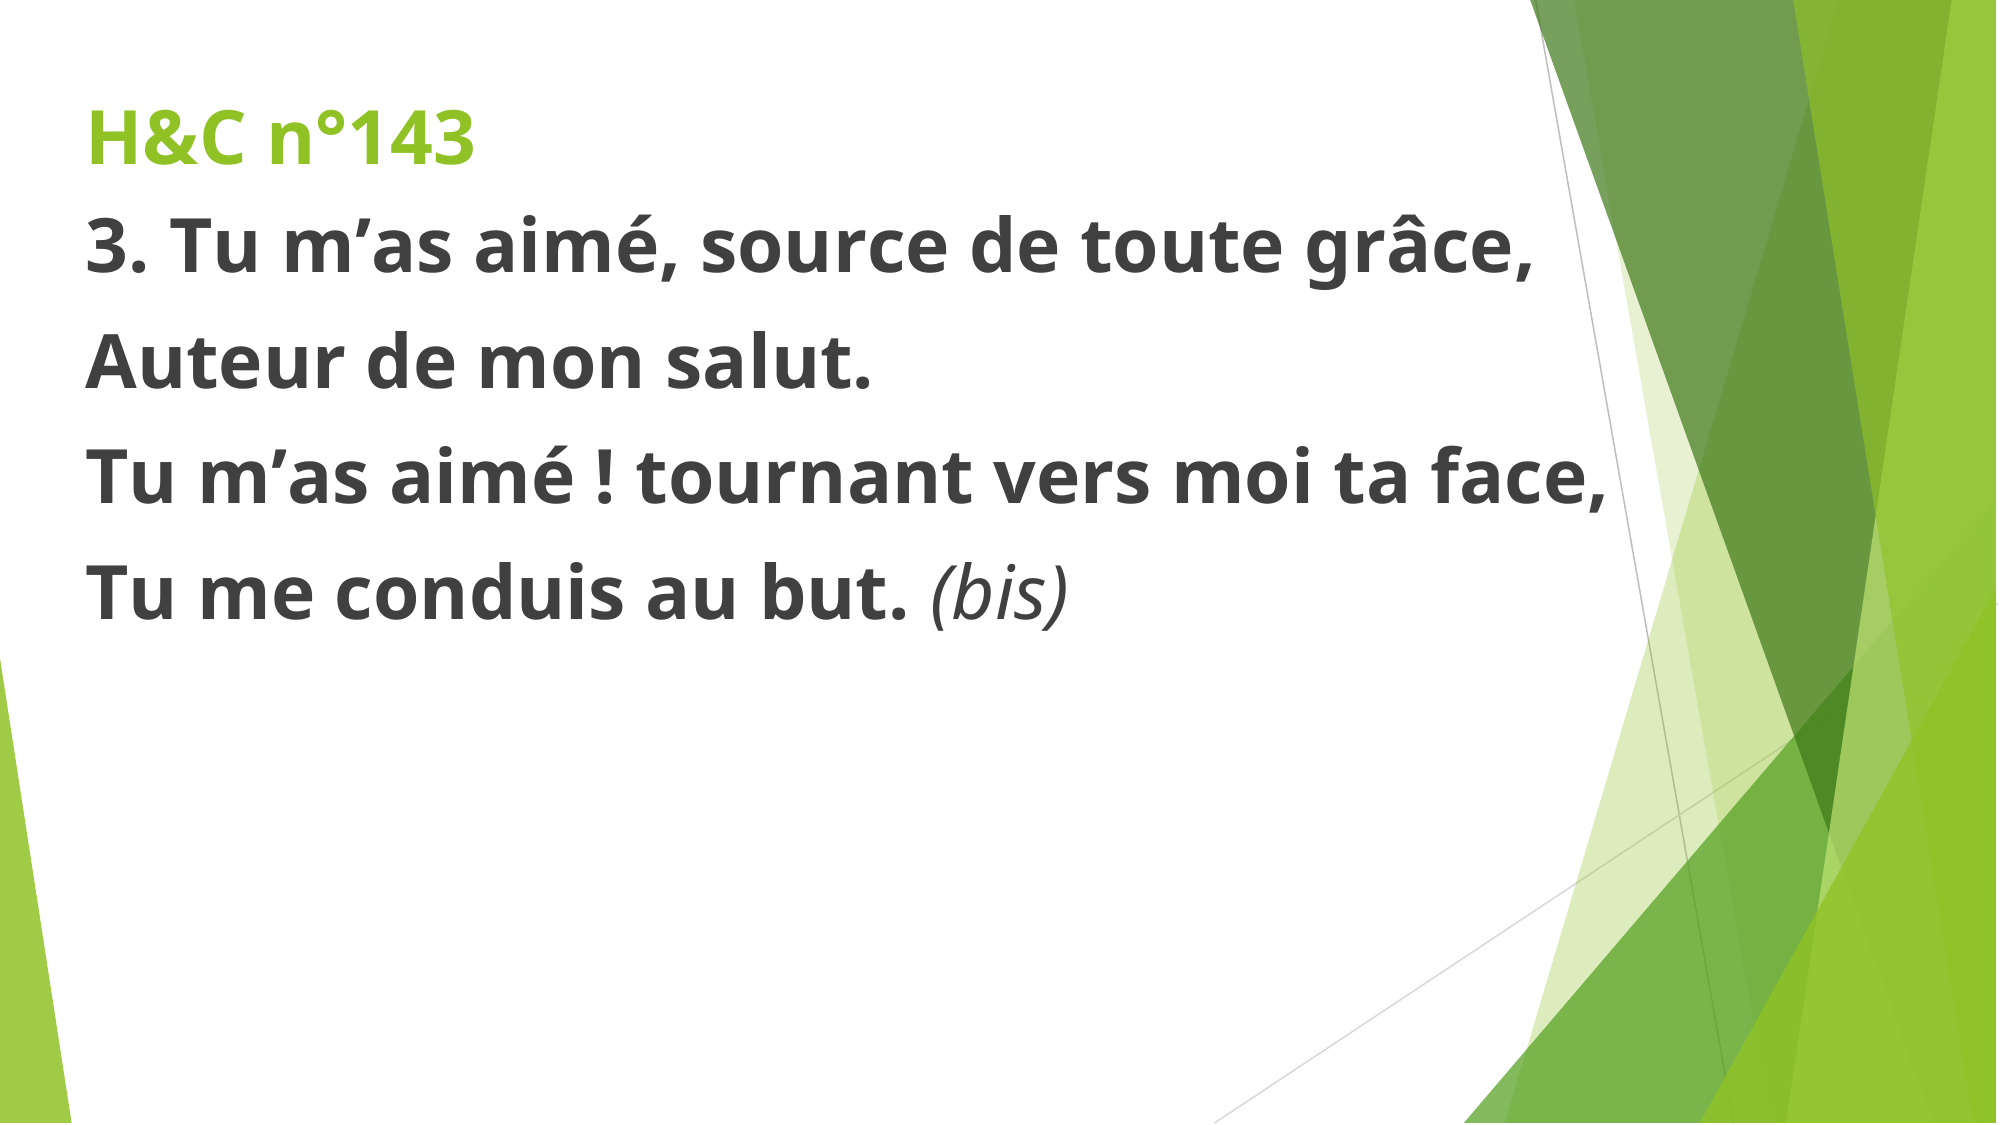

H&C n°143
3. Tu m’as aimé, source de toute grâce,
Auteur de mon salut.
Tu m’as aimé ! tournant vers moi ta face,
Tu me conduis au but. (bis)